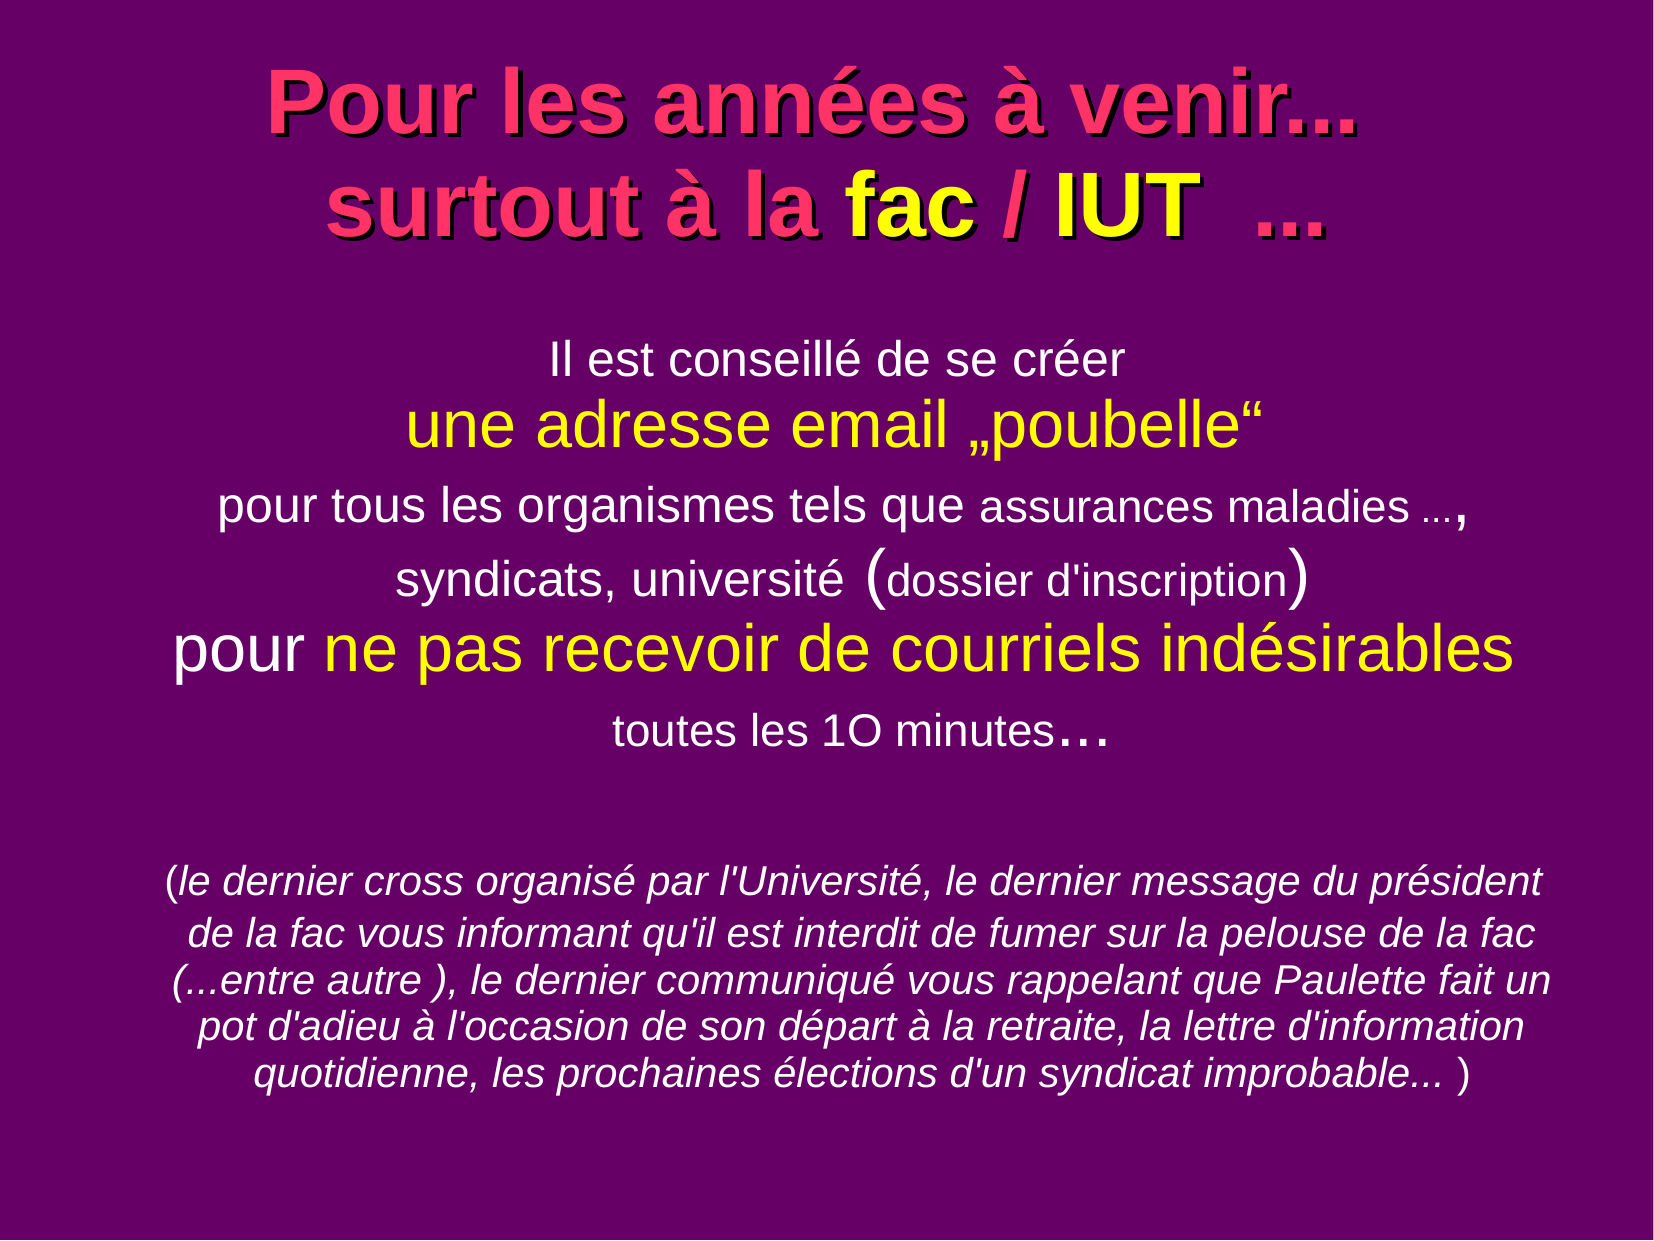

# Pour les années à venir... surtout à la fac / IUT ...
Il est conseillé de se créer
une adresse email „poubelle“
pour tous les organismes tels que assurances maladies ..., syndicats, université (dossier d'inscription)
pour ne pas recevoir de courriels indésirables toutes les 1O minutes...
 (le dernier cross organisé par l'Université, le dernier message du président de la fac vous informant qu'il est interdit de fumer sur la pelouse de la fac (...entre autre ), le dernier communiqué vous rappelant que Paulette fait un pot d'adieu à l'occasion de son départ à la retraite, la lettre d'information quotidienne, les prochaines élections d'un syndicat improbable... )